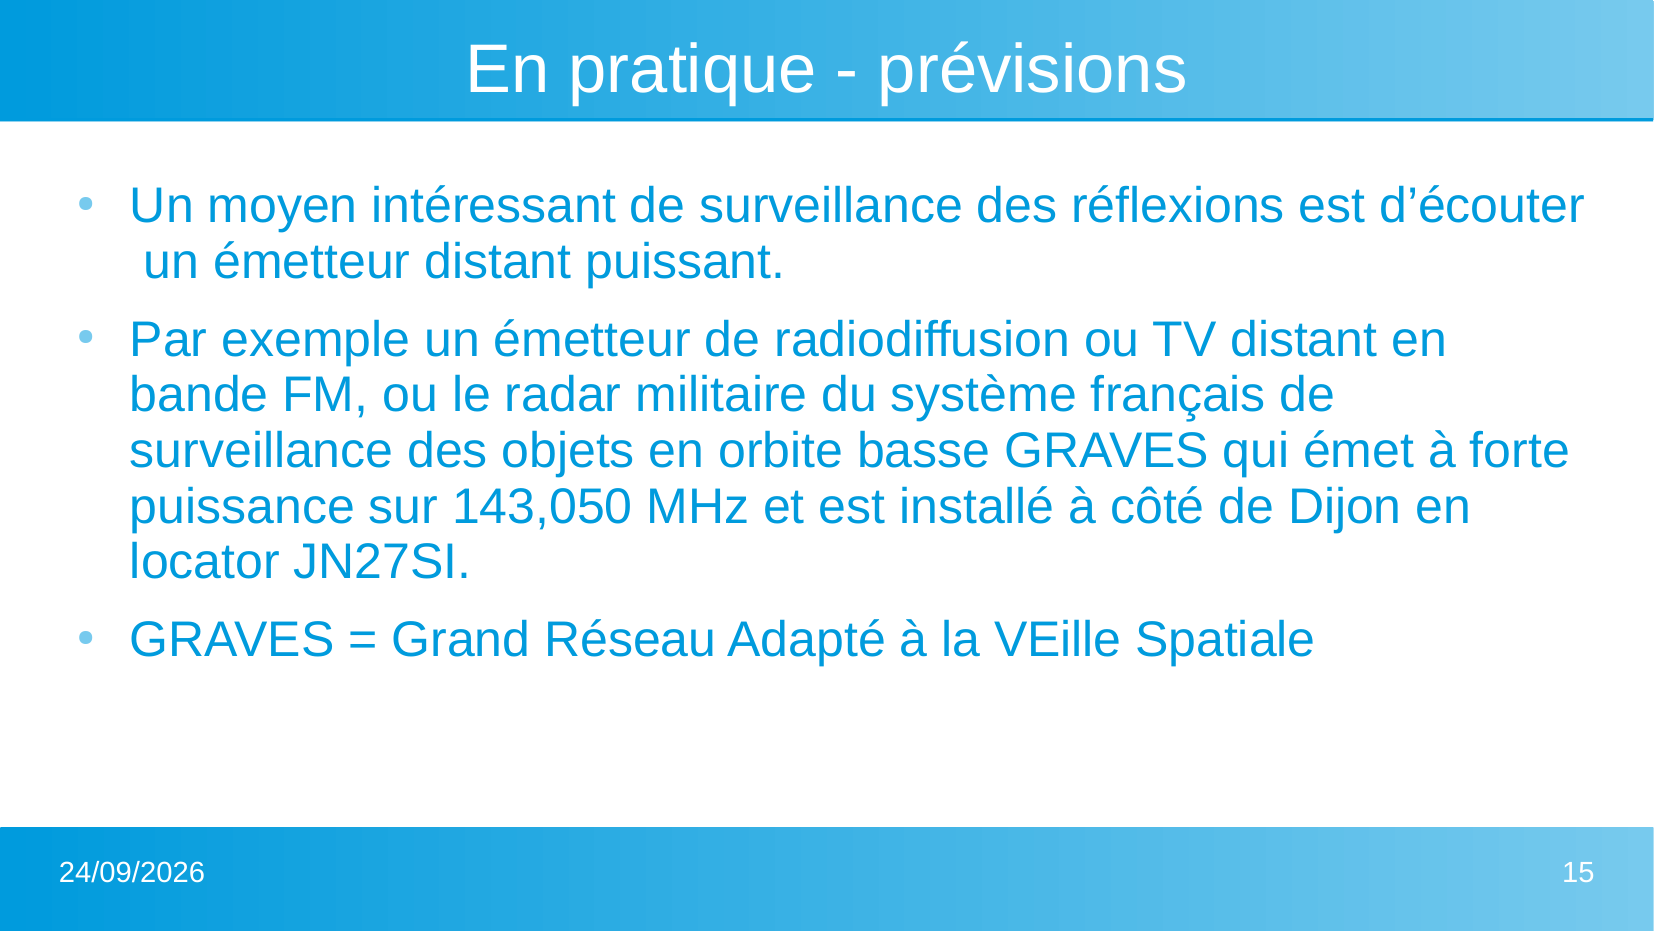

# En pratique - prévisions
Un moyen intéressant de surveillance des réflexions est d’écouter un émetteur distant puissant.
Par exemple un émetteur de radiodiffusion ou TV distant en bande FM, ou le radar militaire du système français de surveillance des objets en orbite basse GRAVES qui émet à forte puissance sur 143,050 MHz et est installé à côté de Dijon en locator JN27SI.
GRAVES = Grand Réseau Adapté à la VEille Spatiale
15